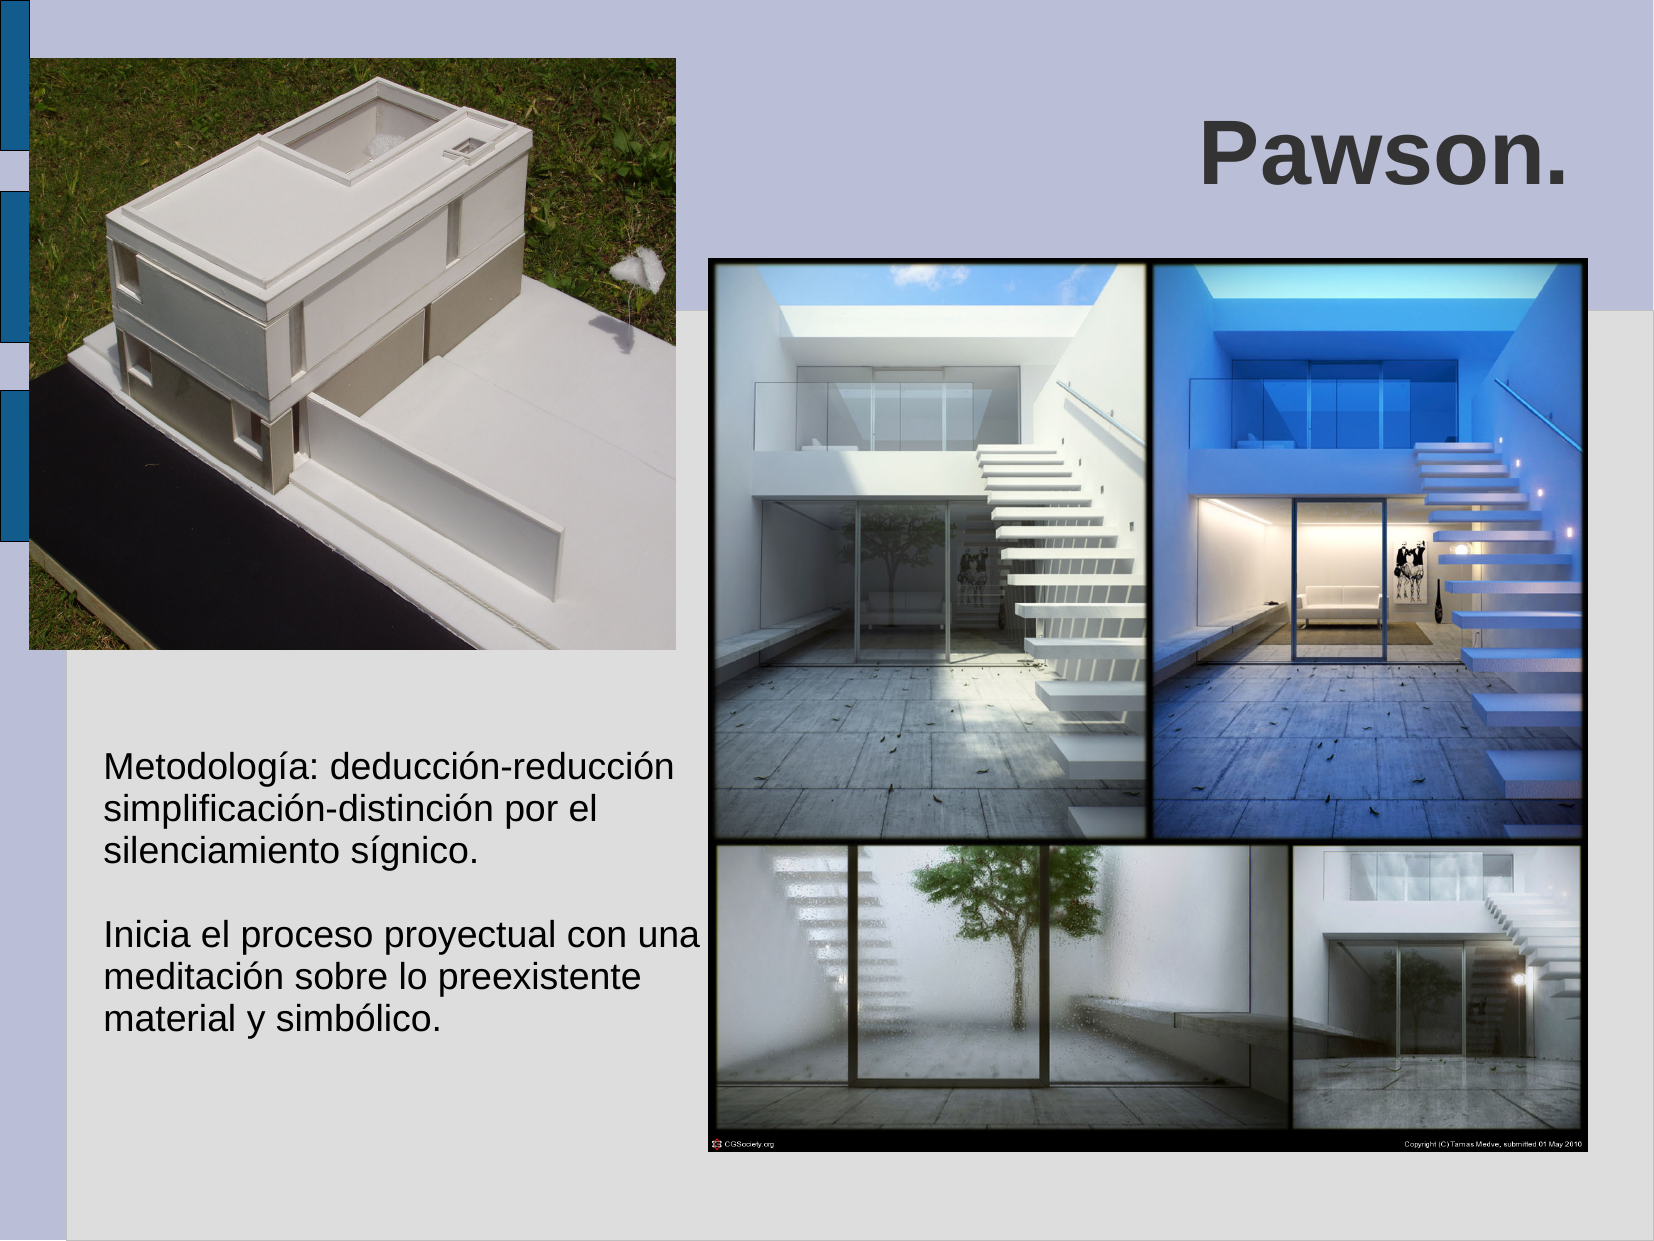

# Pawson.
Metodología: deducción-reducción
simplificación-distinción por el
silenciamiento sígnico.
Inicia el proceso proyectual con una
meditación sobre lo preexistente
material y simbólico.